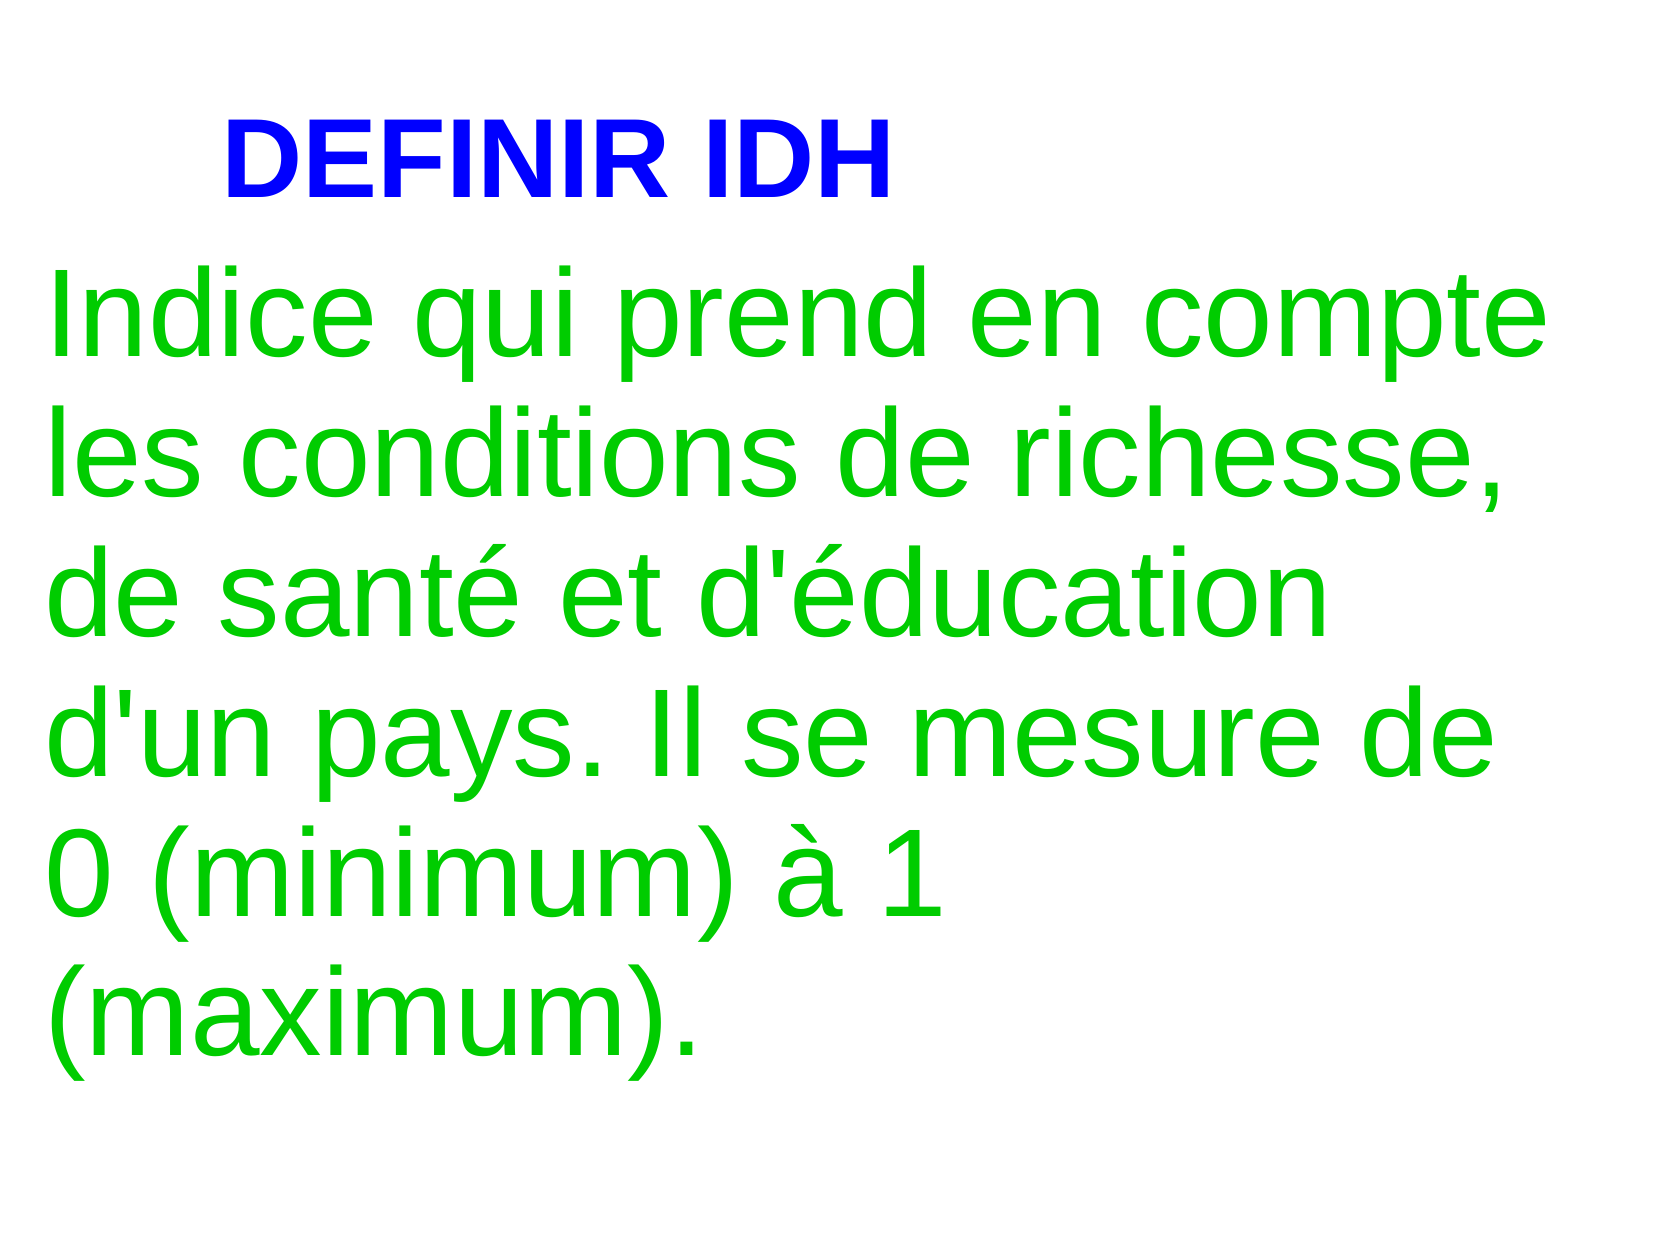

DEFINIR IDH
Indice qui prend en compte les conditions de richesse, de santé et d'éducation d'un pays. Il se mesure de 0 (minimum) à 1 (maximum).